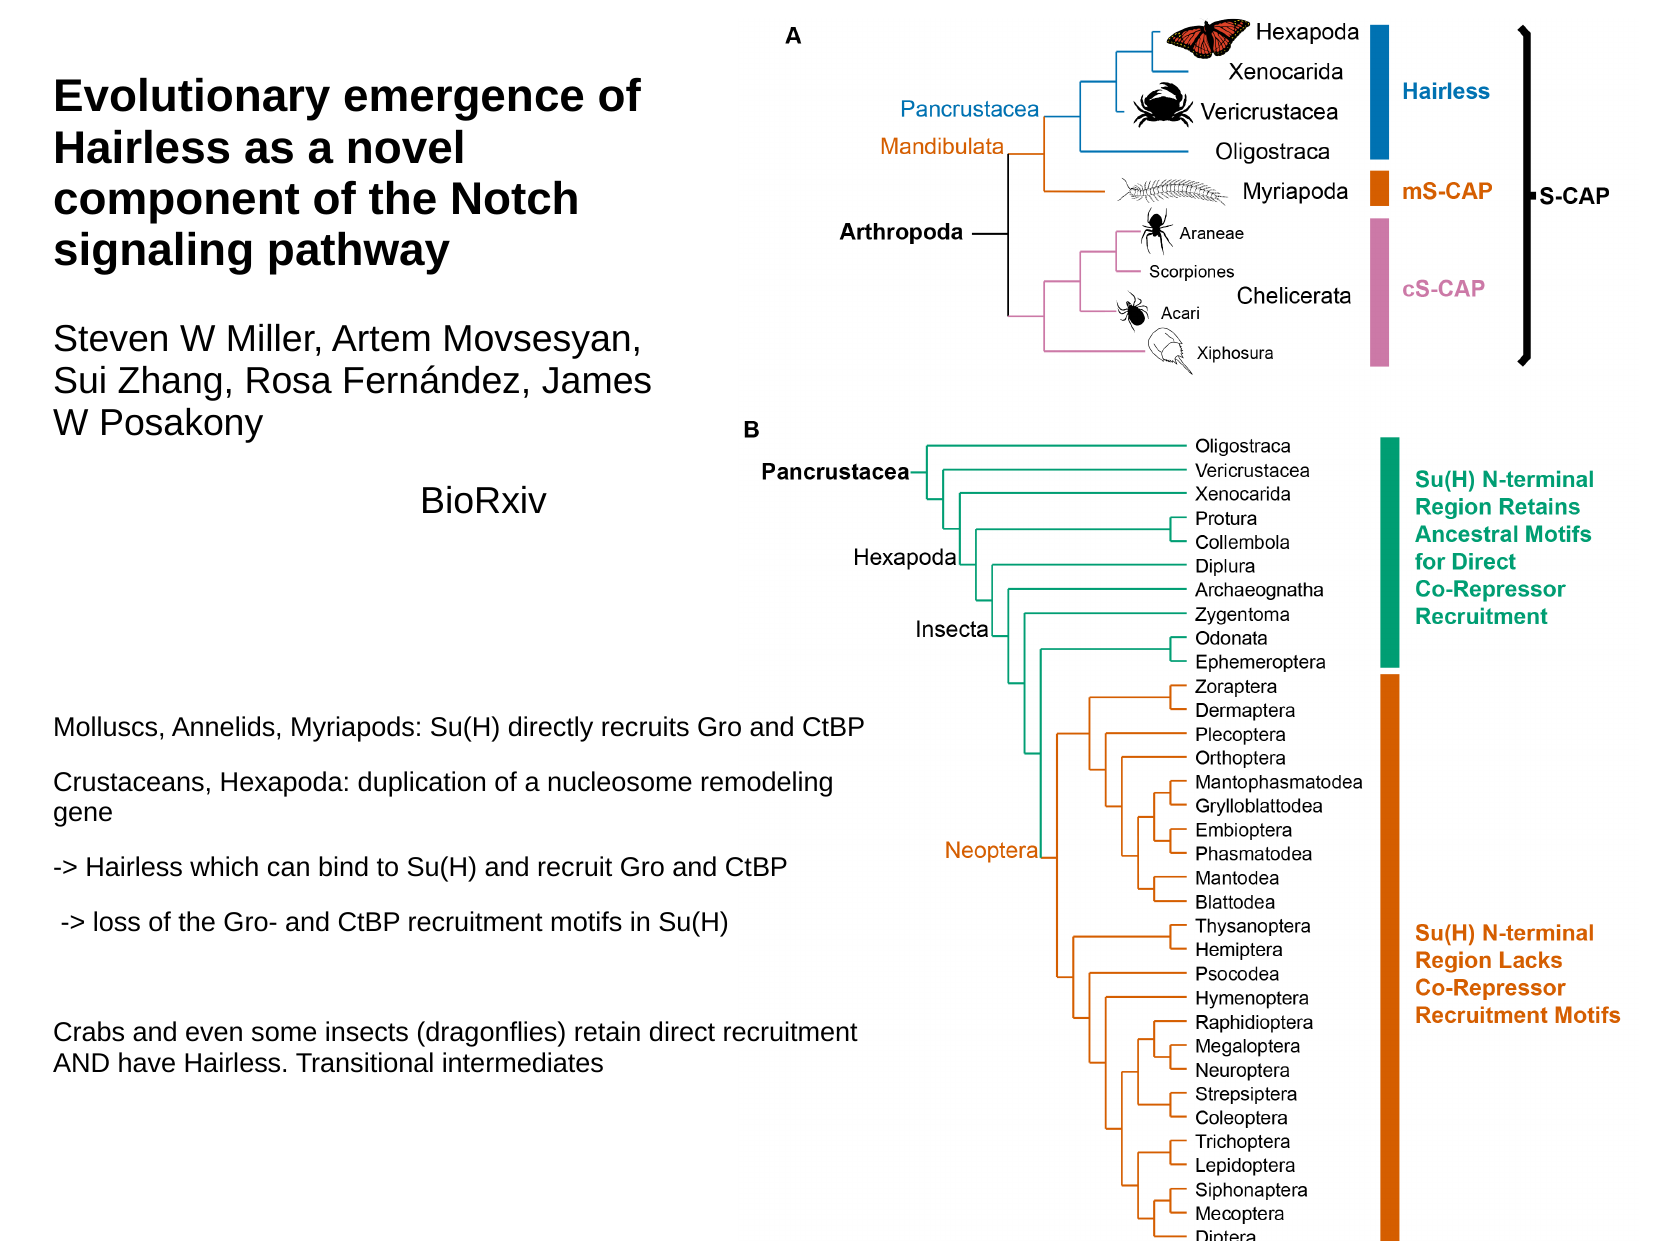

Evolutionary emergence of Hairless as a novel component of the Notch signaling pathway
Steven W Miller, Artem Movsesyan, Sui Zhang, Rosa Fernández, James W Posakony
BioRxiv
Molluscs, Annelids, Myriapods: Su(H) directly recruits Gro and CtBP
Crustaceans, Hexapoda: duplication of a nucleosome remodeling gene
-> Hairless which can bind to Su(H) and recruit Gro and CtBP
 -> loss of the Gro- and CtBP recruitment motifs in Su(H)
Crabs and even some insects (dragonflies) retain direct recruitment AND have Hairless. Transitional intermediates